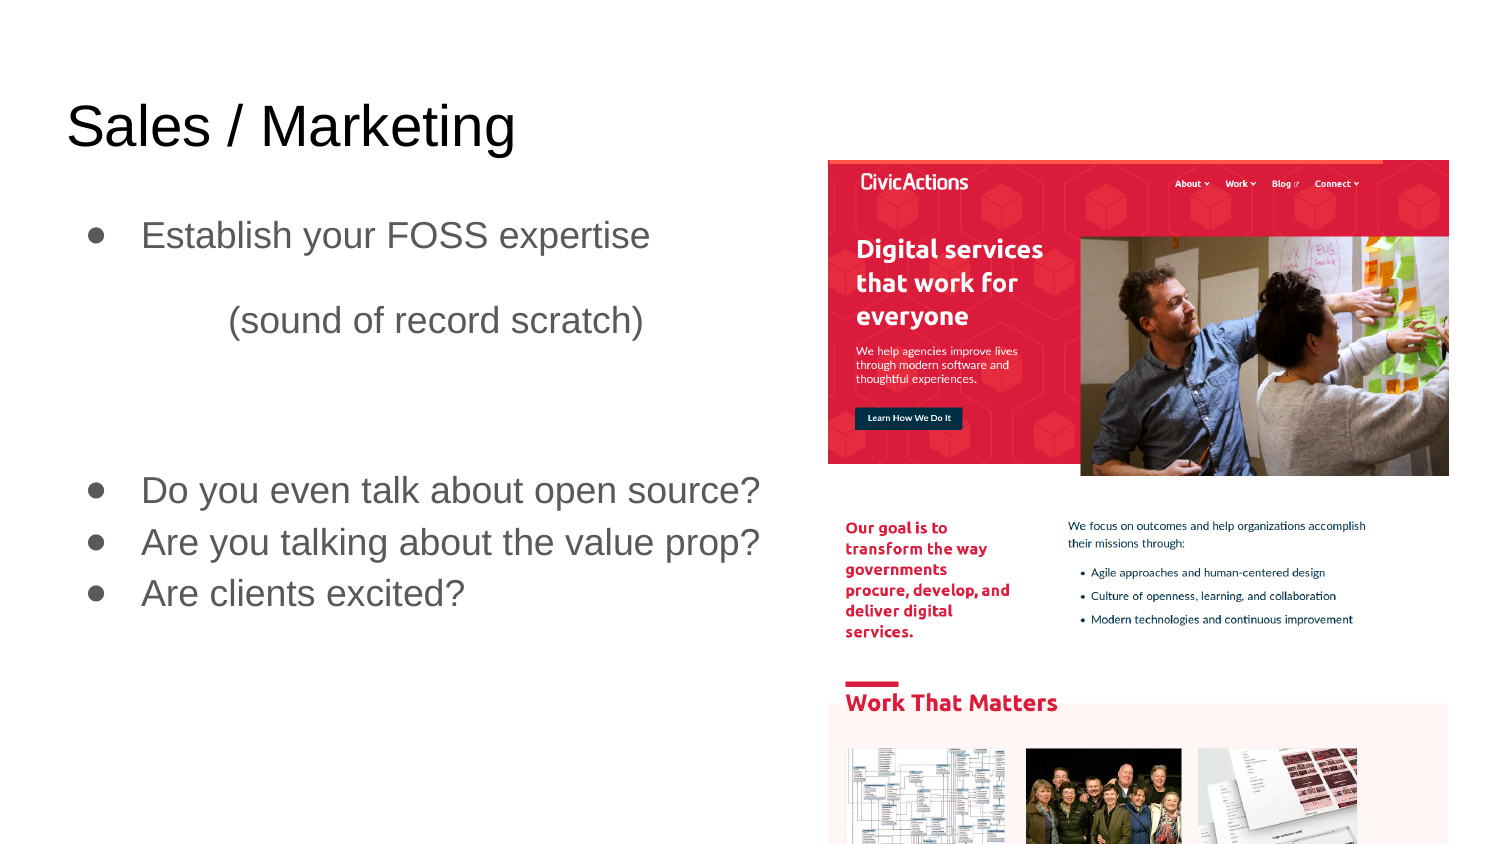

# Sales / Marketing
Establish your FOSS expertise
(sound of record scratch)
Do you even talk about open source?
Are you talking about the value prop?
Are clients excited?